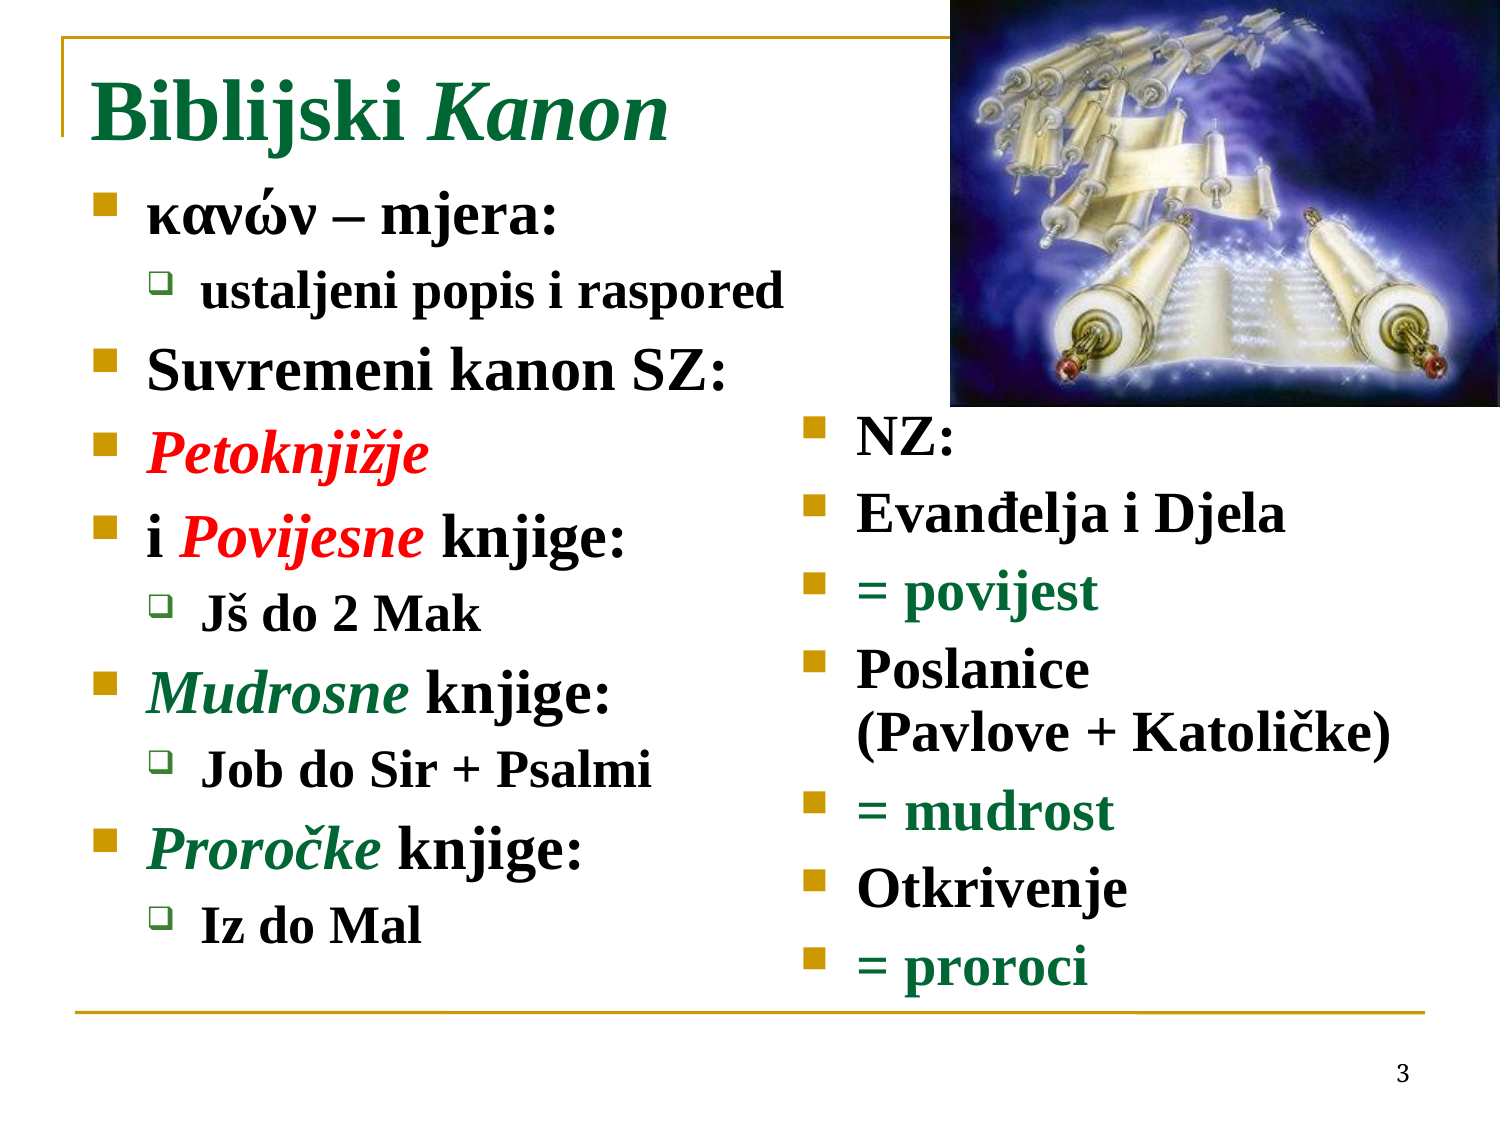

Biblijski Kanon
κανών – mjera:
ustaljeni popis i raspored
Suvremeni kanon SZ:
Petoknjižje
i Povijesne knjige:
Jš do 2 Mak
Mudrosne knjige:
Job do Sir + Psalmi
Proročke knjige:
Iz do Mal
NZ:
Evanđelja i Djela
= povijest
Poslanice
(Pavlove + Katoličke)
= mudrost
Otkrivenje
= proroci